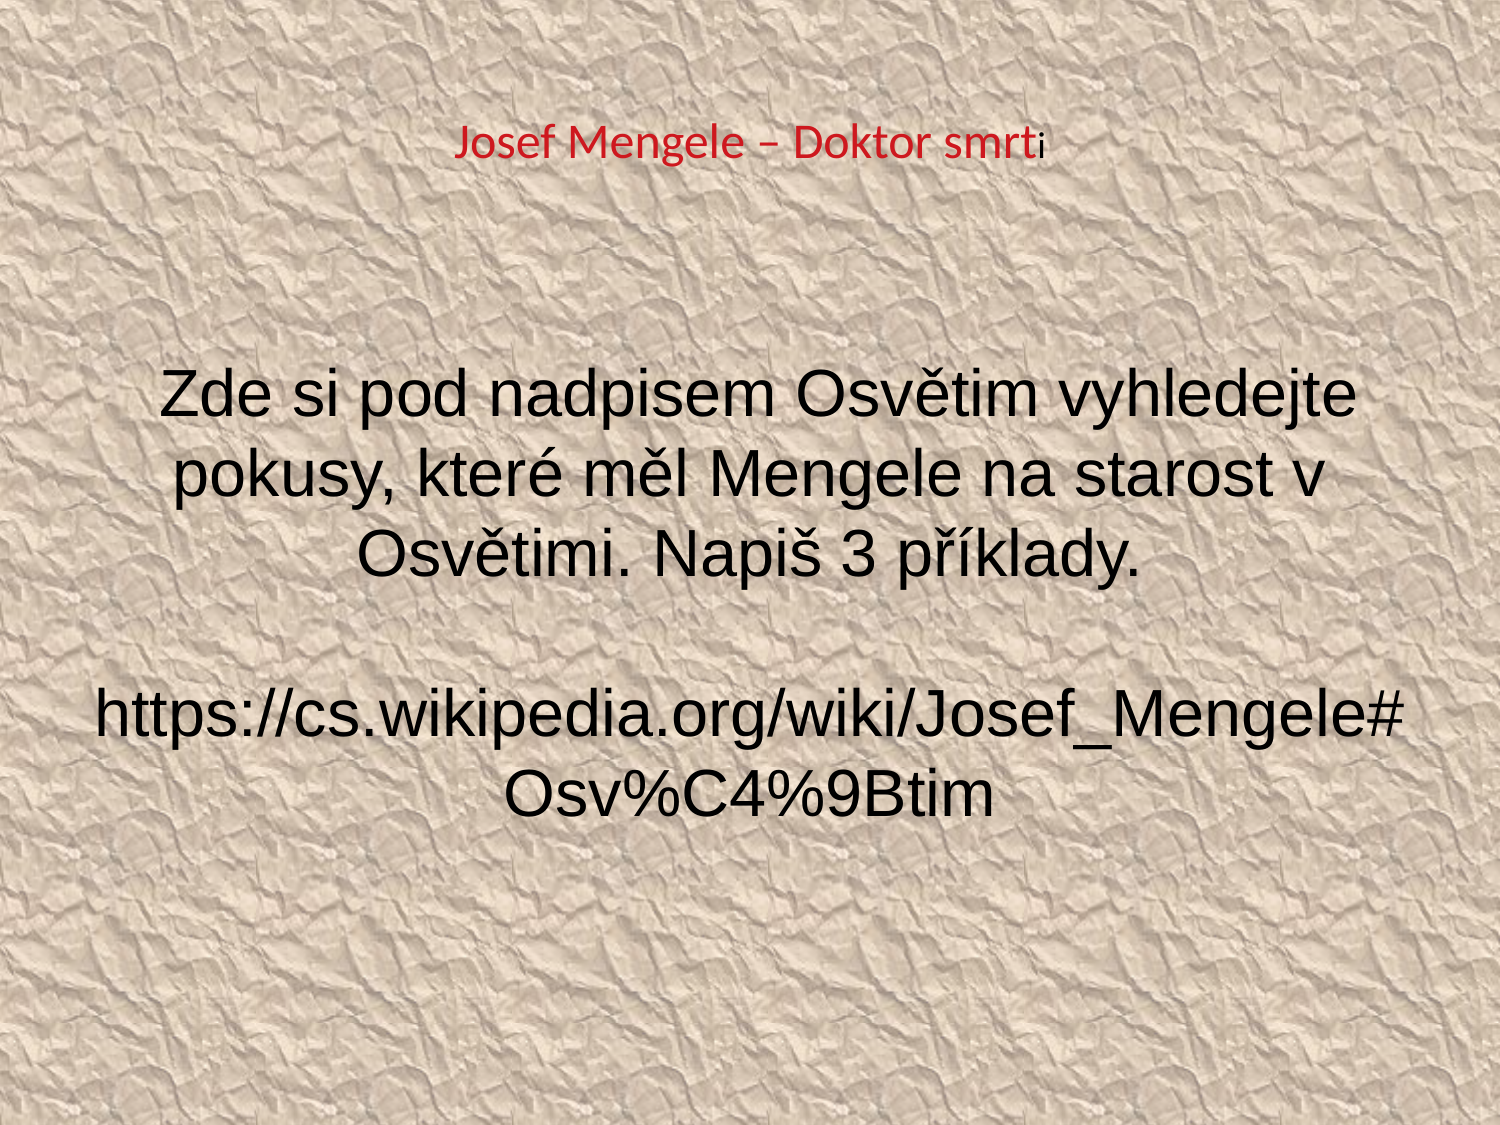

Josef Mengele – Doktor smrti
 Zde si pod nadpisem Osvětim vyhledejte pokusy, které měl Mengele na starost v Osvětimi. Napiš 3 příklady.
 https://cs.wikipedia.org/wiki/Josef_Mengele#Osv%C4%9Btim